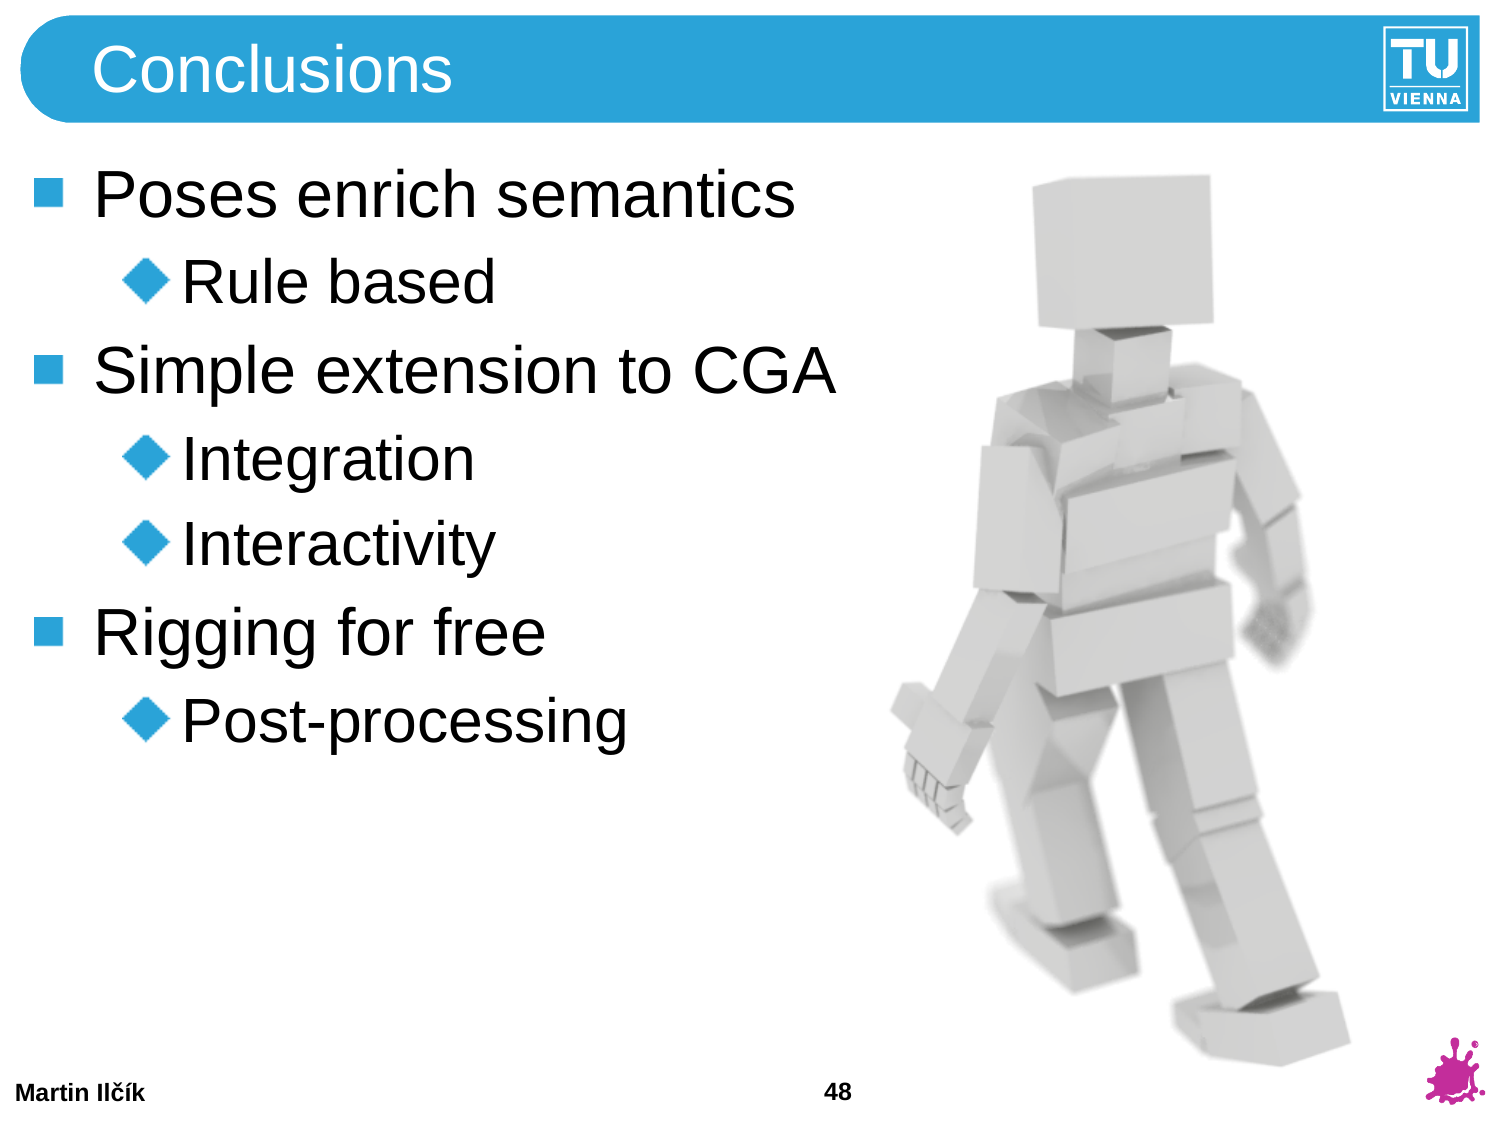

# Conclusions
Poses enrich semantics
Rule based
Simple extension to CGA
Integration
Interactivity
Rigging for free
Post-processing
Martin Ilčík